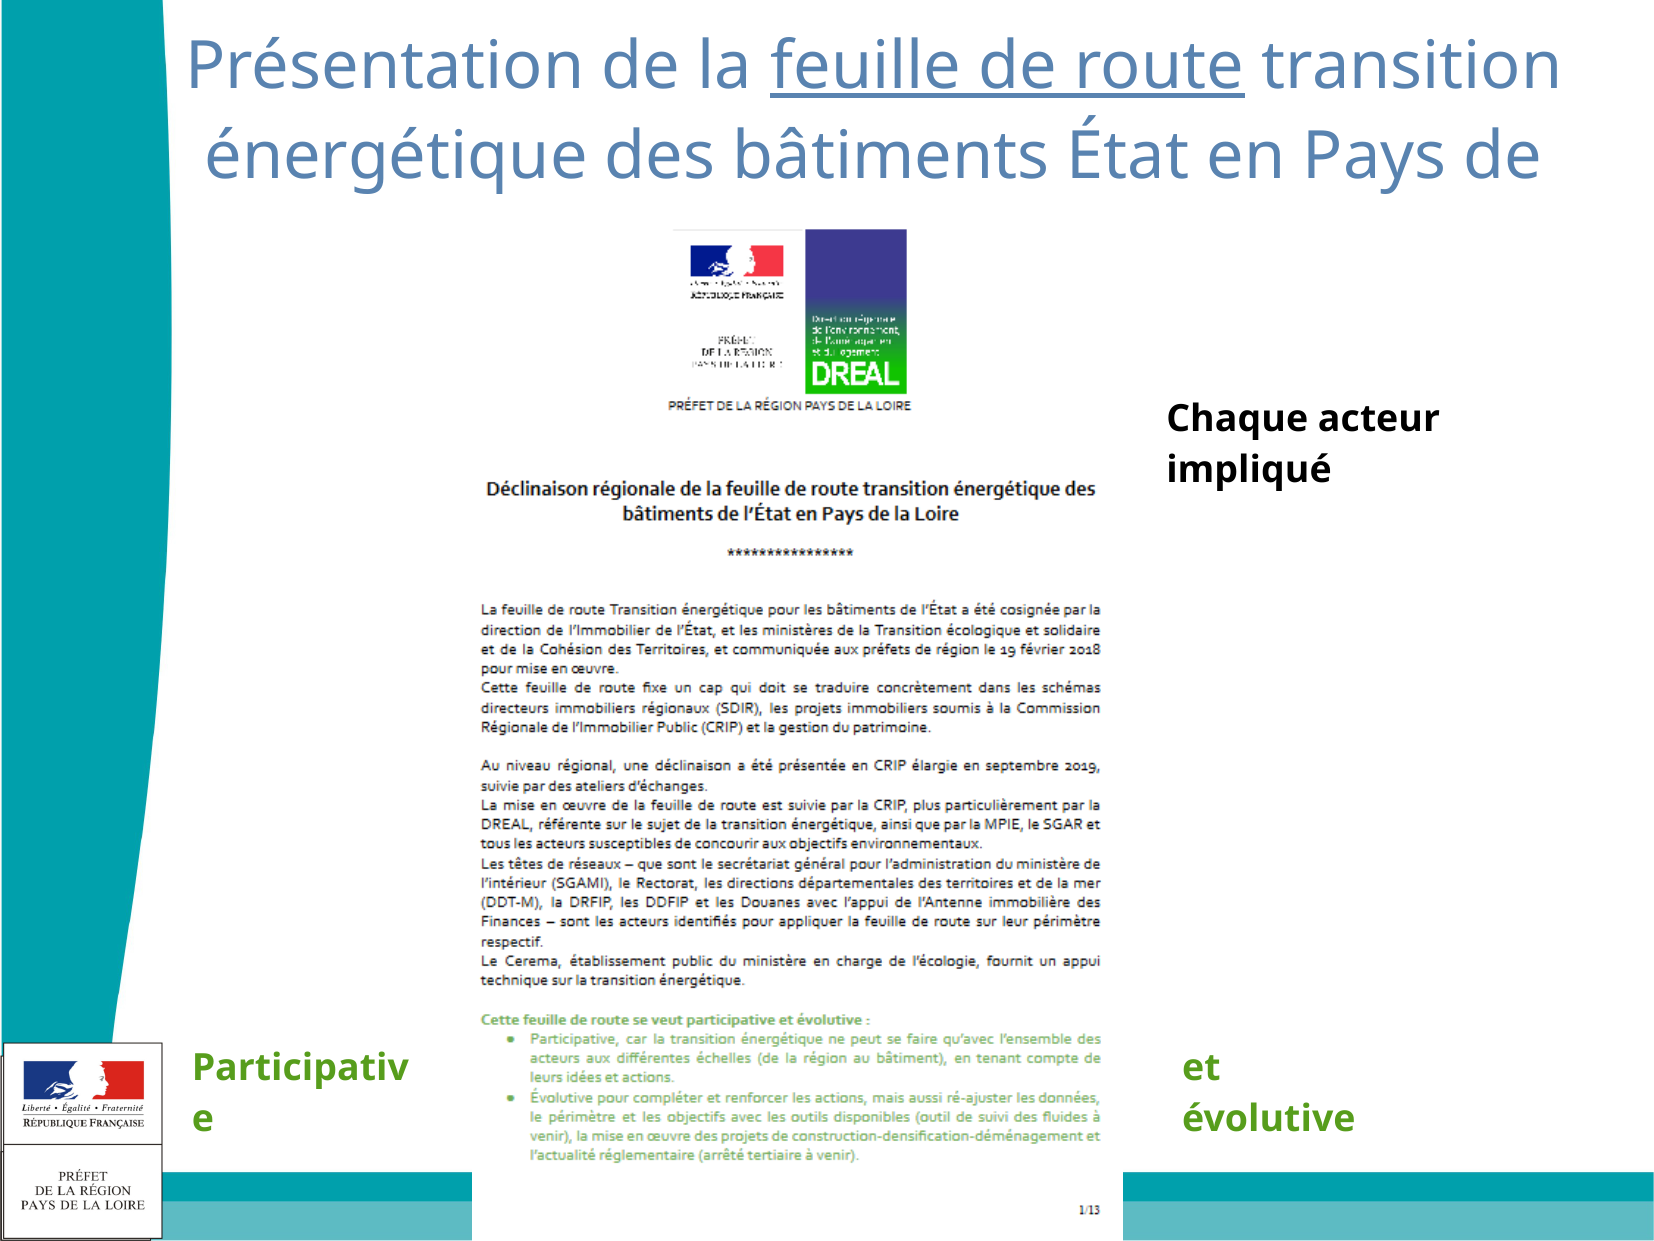

# Présentation de la feuille de route transition énergétique des bâtiments État en Pays de la Loire
Chaque acteur impliqué
Participative
et évolutive